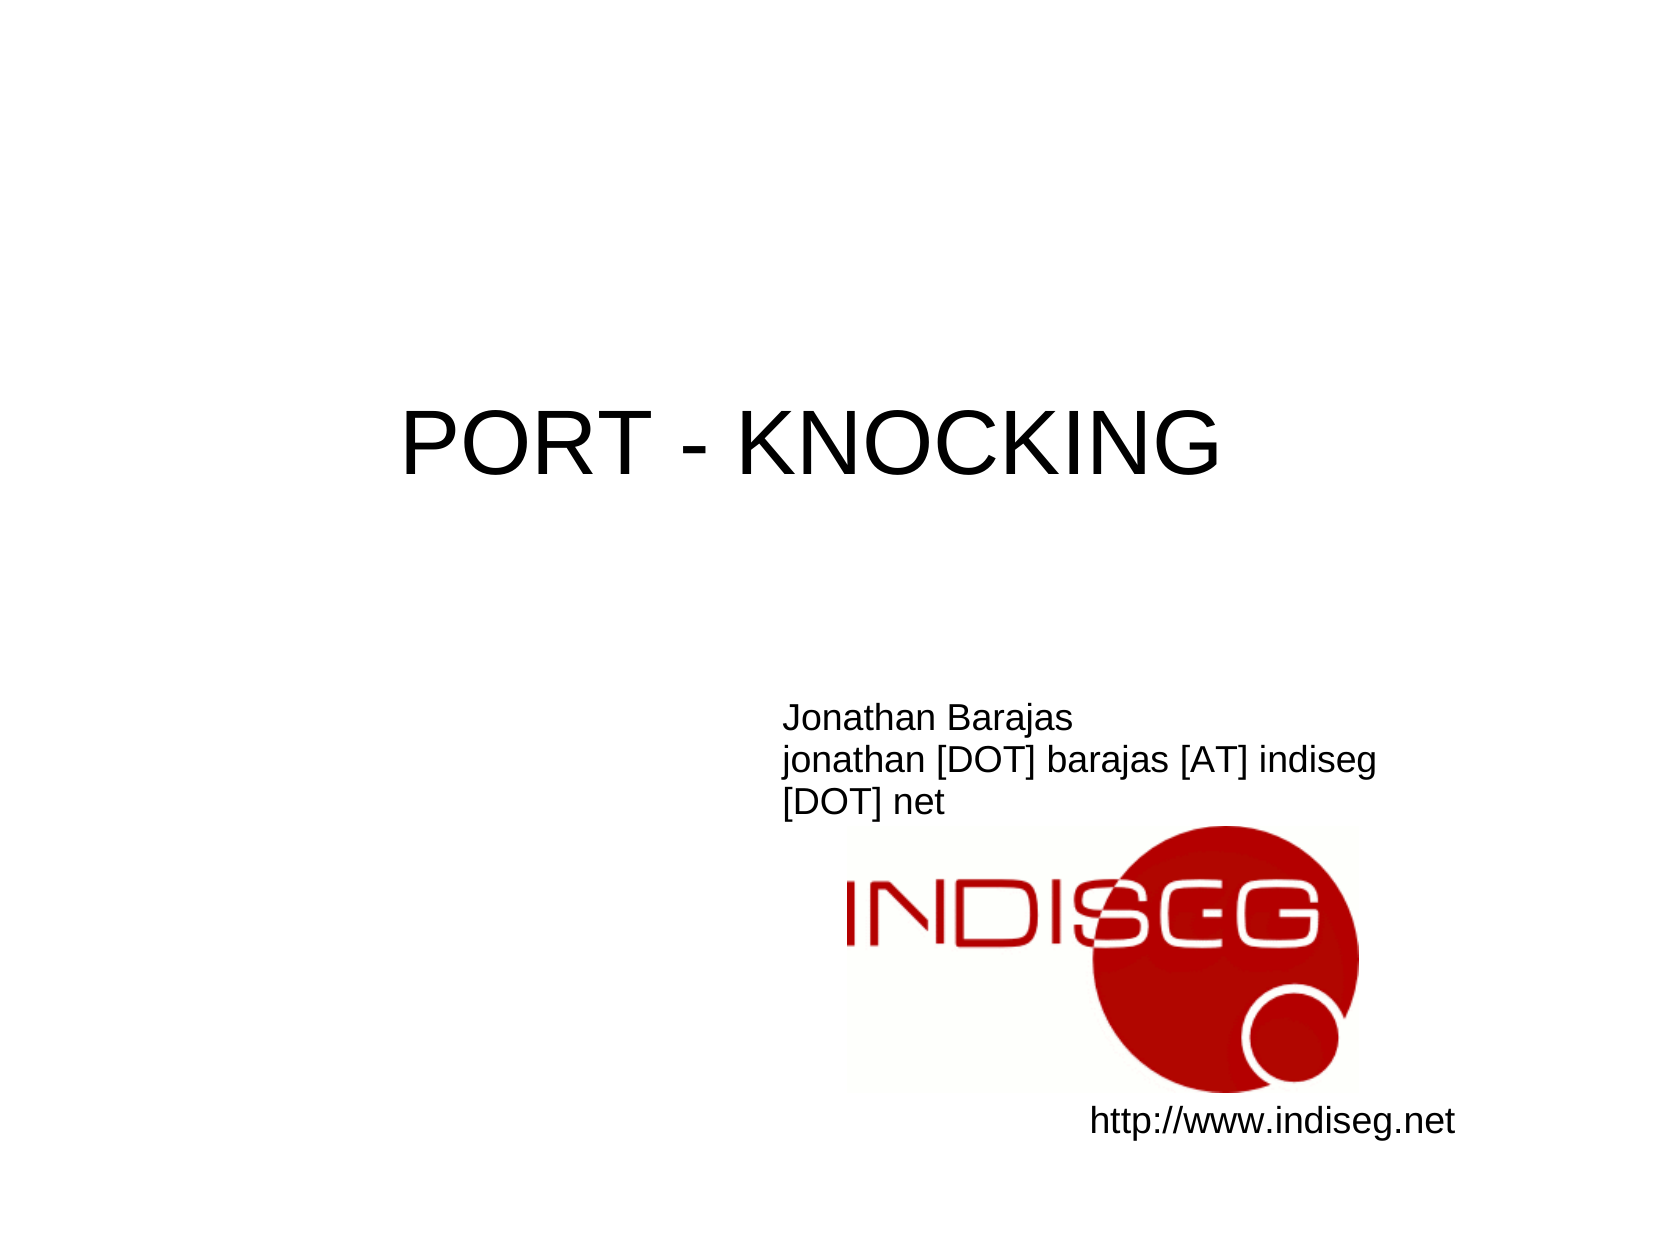

PORT - KNOCKING
Jonathan Barajas
jonathan [DOT] barajas [AT] indiseg [DOT] net
http://www.indiseg.net